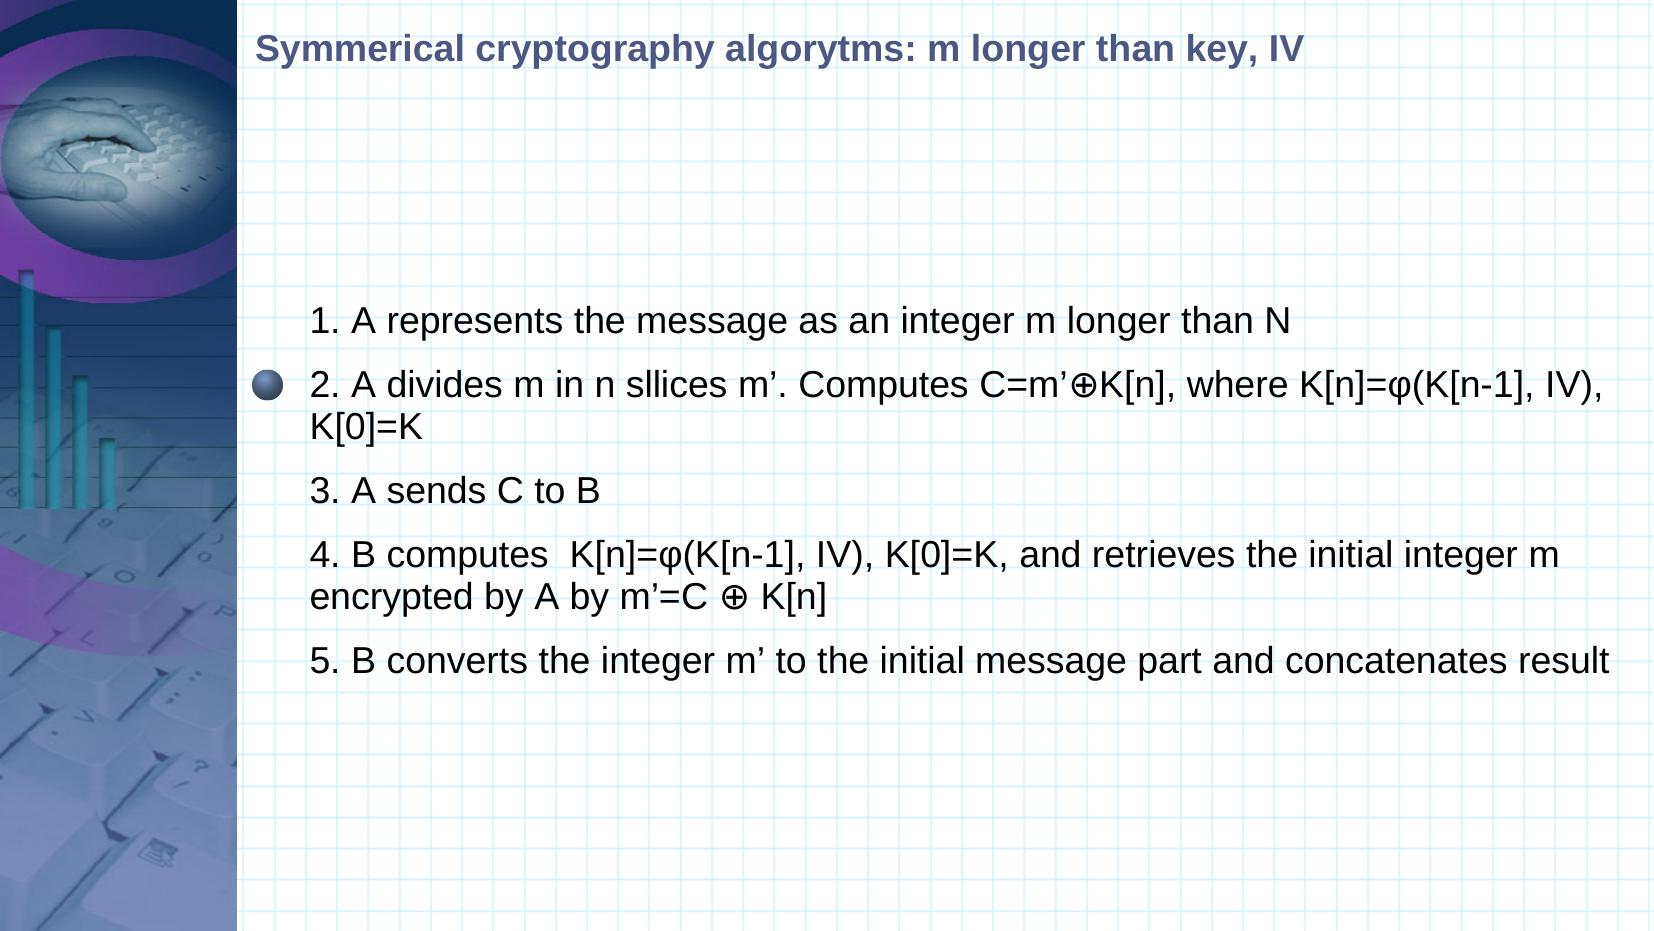

# Symmerical cryptography algorytms: m longer than key, IV
1. A represents the message as an integer m longer than N
2. A divides m in n sllices m’. Computes C=m’⊕K[n], where K[n]=φ(K[n-1], IV), K[0]=K
3. A sends C to B
4. B computes K[n]=φ(K[n-1], IV), K[0]=K, and retrieves the initial integer m encrypted by A by m’=C ⊕ K[n]
5. B converts the integer m’ to the initial message part and concatenates result